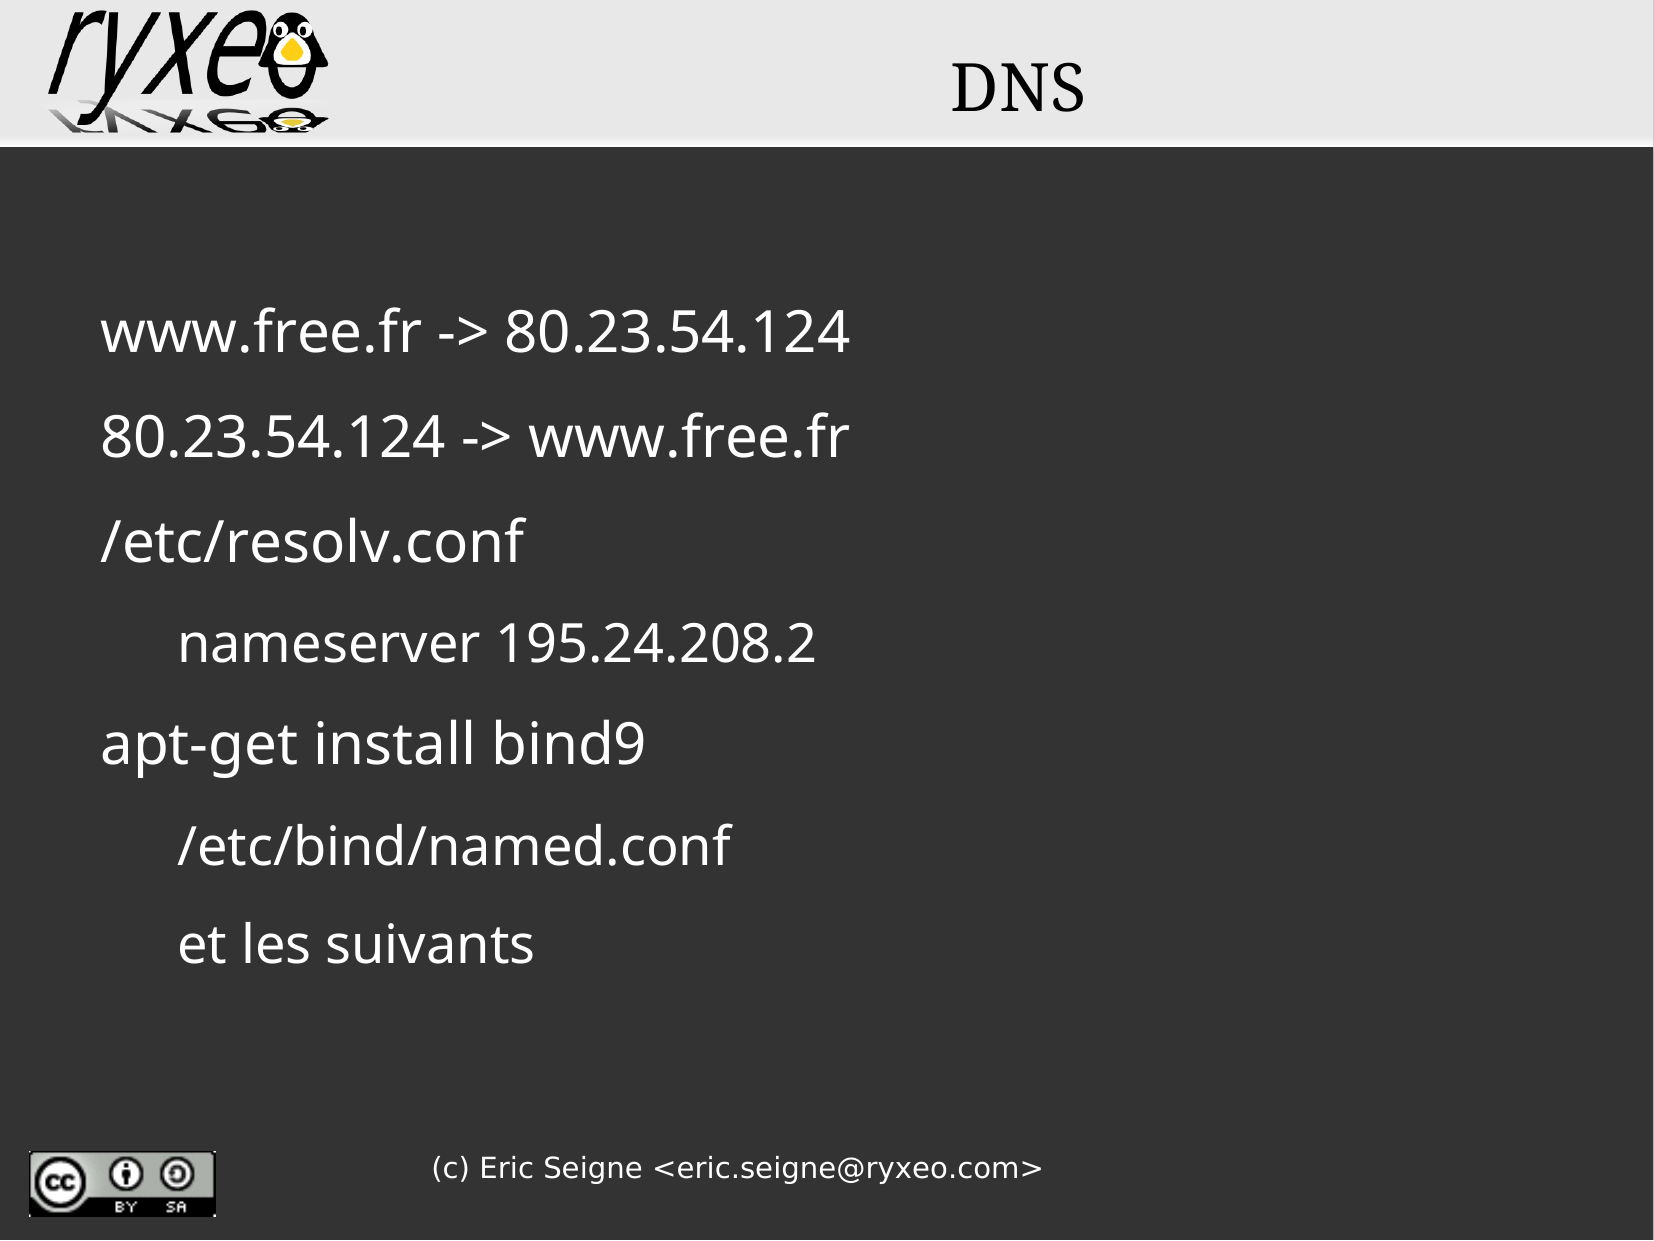

# DNS
www.free.fr -> 80.23.54.124
80.23.54.124 -> www.free.fr
/etc/resolv.conf
nameserver 195.24.208.2
apt-get install bind9
/etc/bind/named.conf
et les suivants